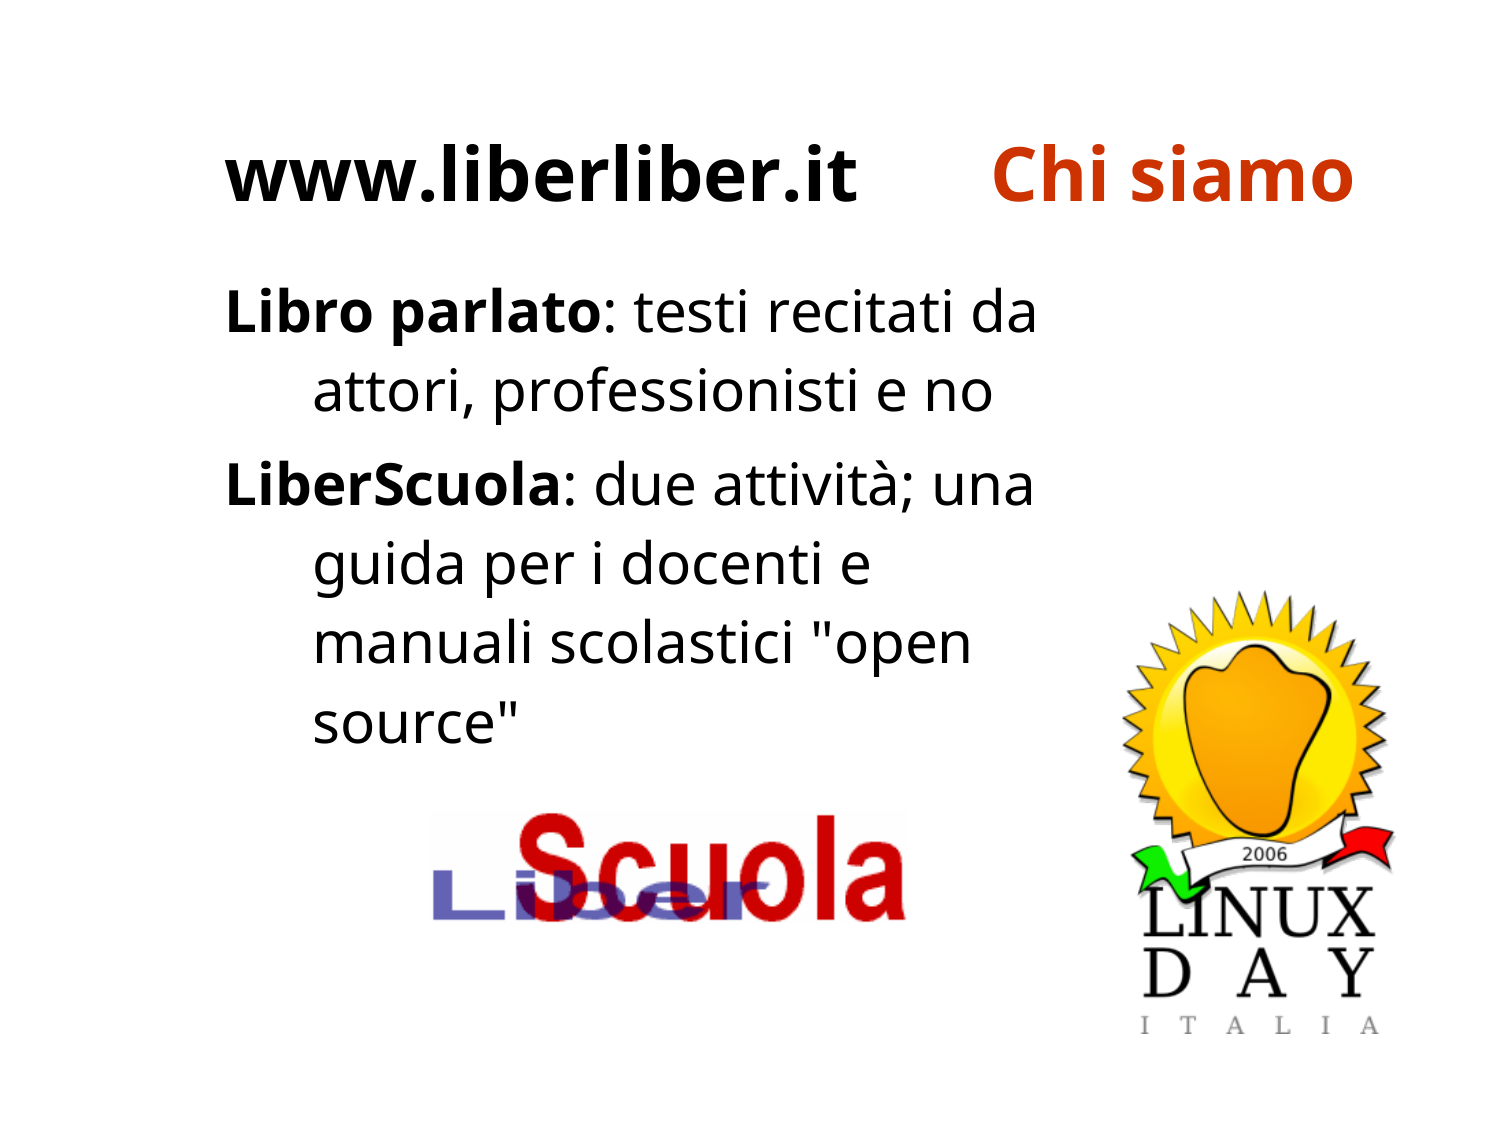

# www.liberliber.it	Chi siamo
Libro parlato: testi recitati da attori, professionisti e no
LiberScuola: due attività; una guida per i docenti e manuali scolastici "open source"